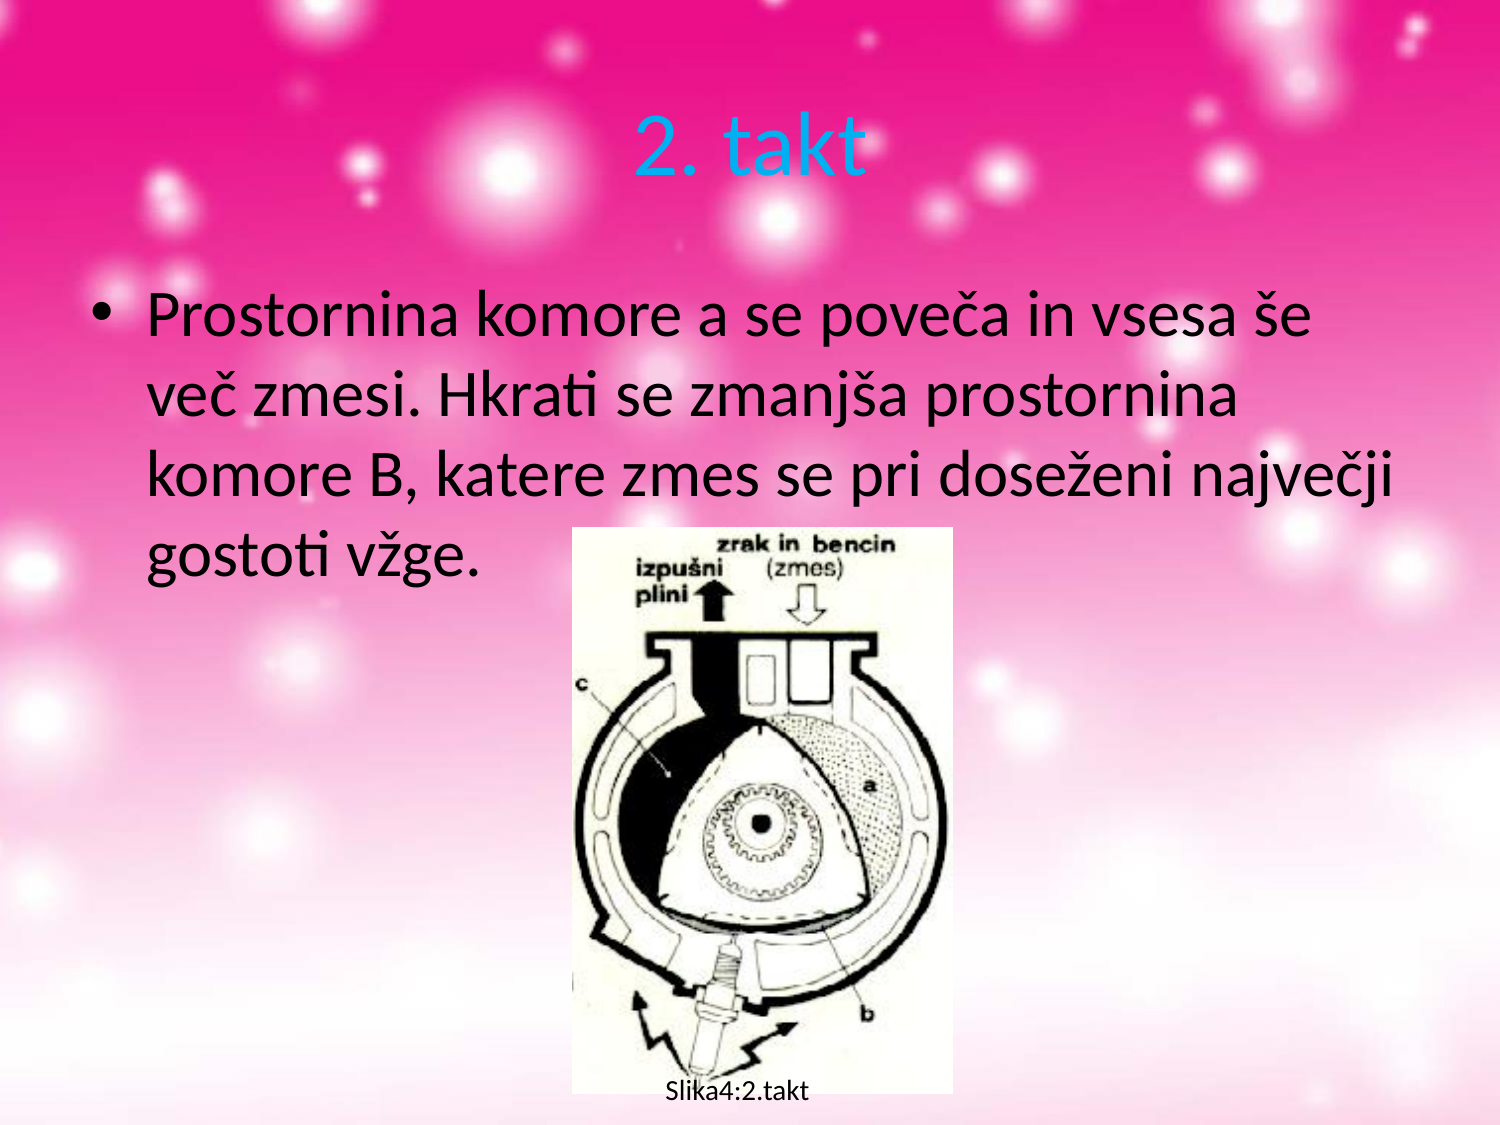

# 2. takt
Prostornina komore a se poveča in vsesa še več zmesi. Hkrati se zmanjša prostornina komore B, katere zmes se pri doseženi največji gostoti vžge.
Slika4:2.takt